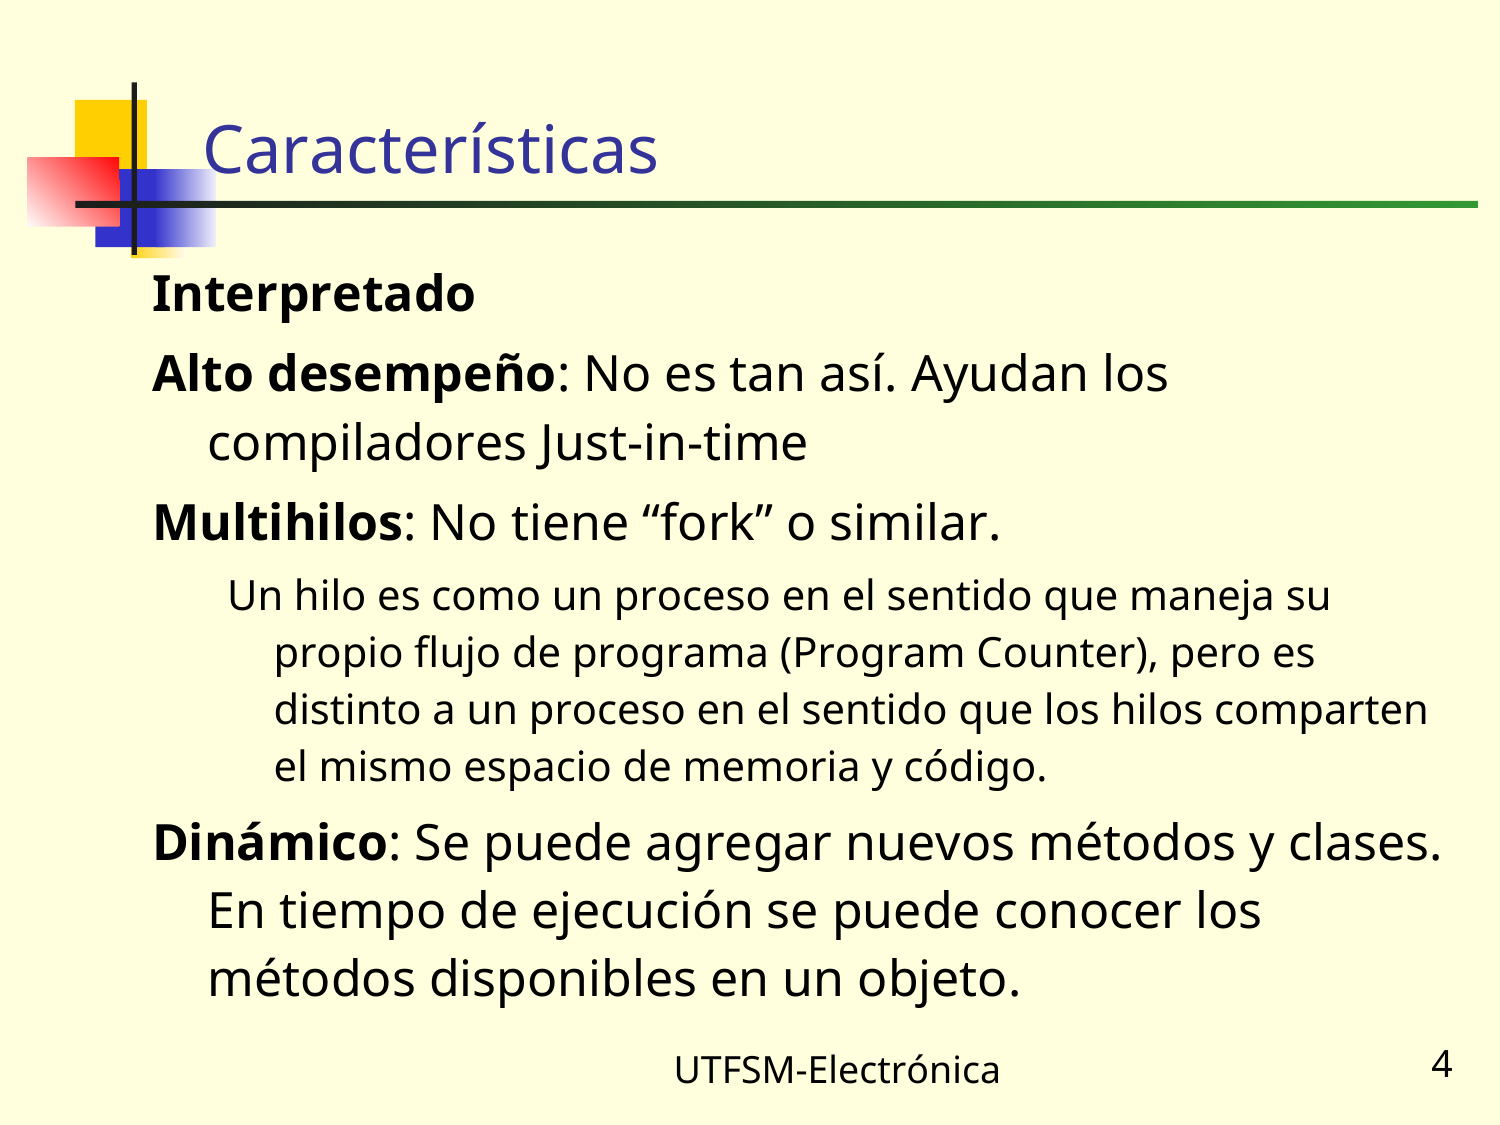

# Características
Interpretado
Alto desempeño: No es tan así. Ayudan los compiladores Just-in-time
Multihilos: No tiene “fork” o similar.
Un hilo es como un proceso en el sentido que maneja su propio flujo de programa (Program Counter), pero es distinto a un proceso en el sentido que los hilos comparten el mismo espacio de memoria y código.
Dinámico: Se puede agregar nuevos métodos y clases. En tiempo de ejecución se puede conocer los métodos disponibles en un objeto.